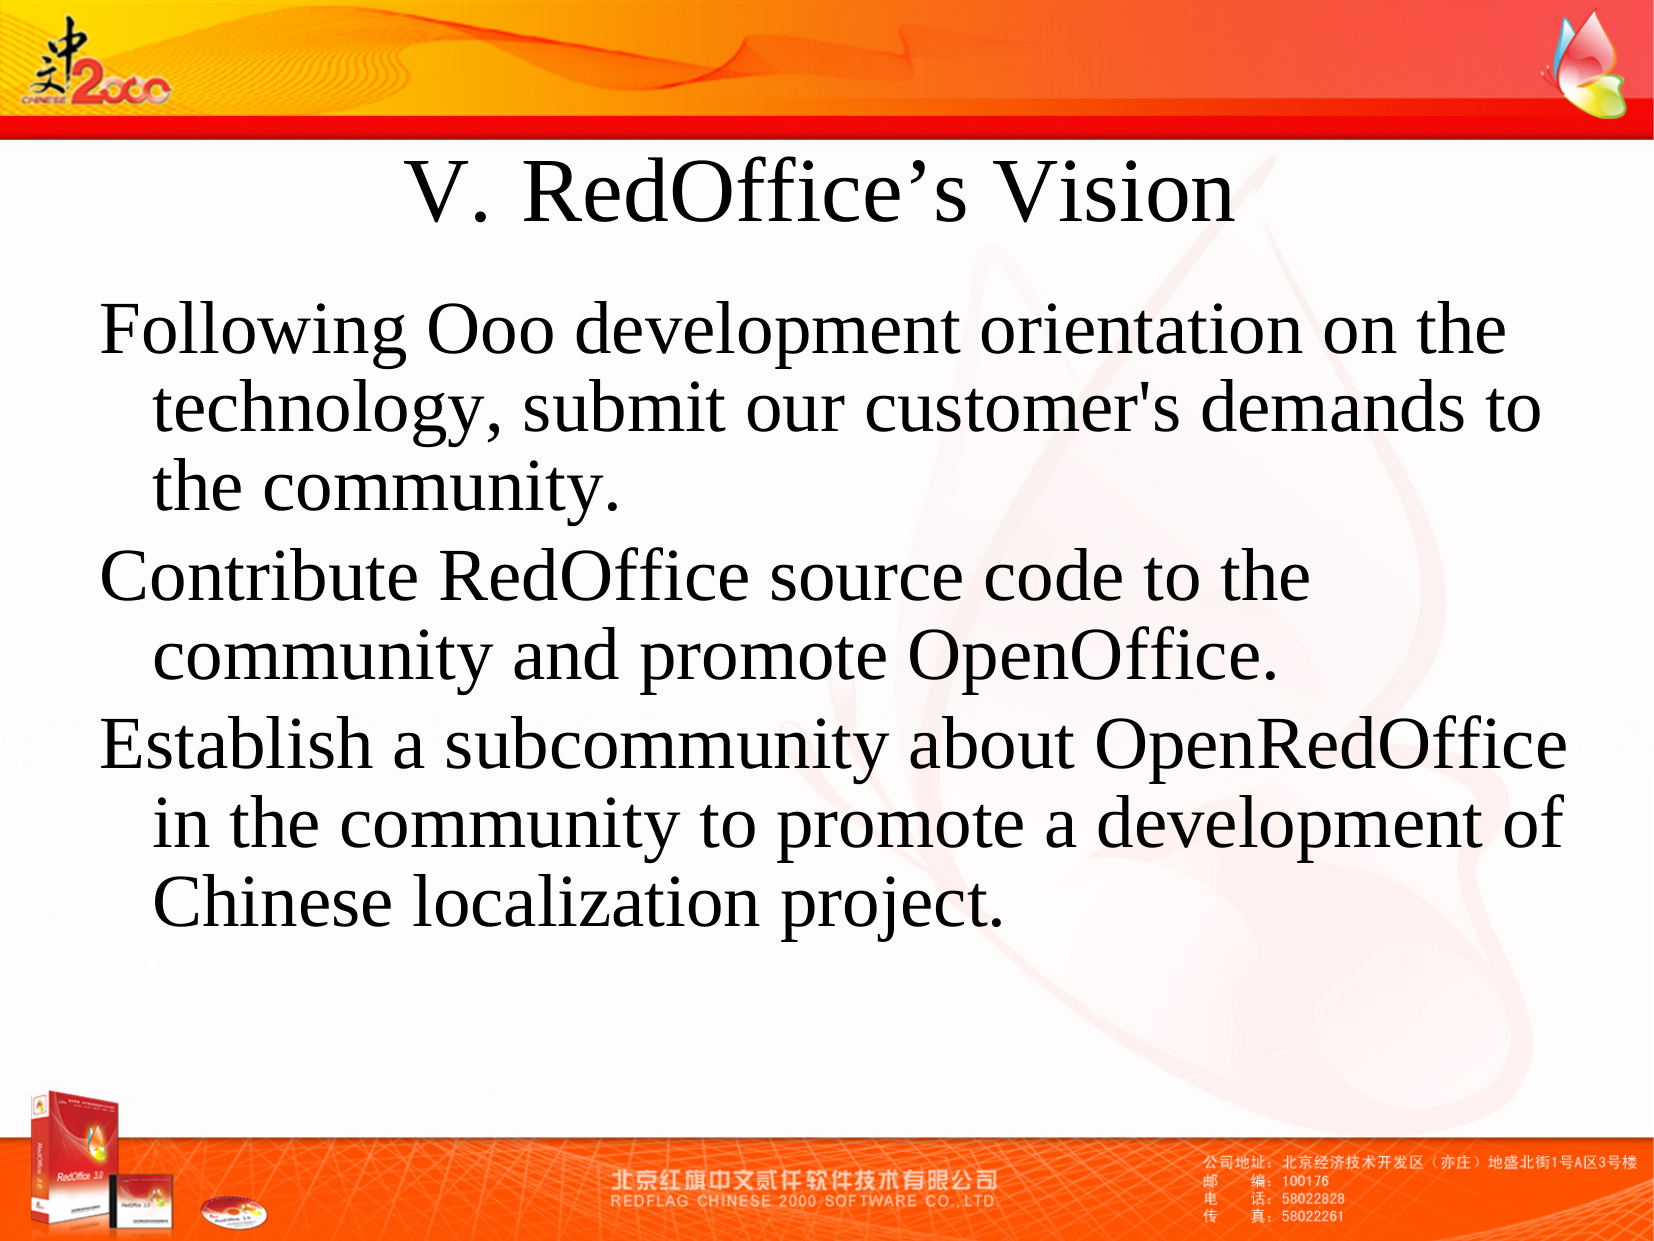

# V.	RedOffice’s Vision
Following Ooo development orientation on the technology, submit our customer's demands to the community.
Contribute RedOffice source code to the community and promote OpenOffice.
Establish a subcommunity about OpenRedOffice in the community to promote a development of Chinese localization project.